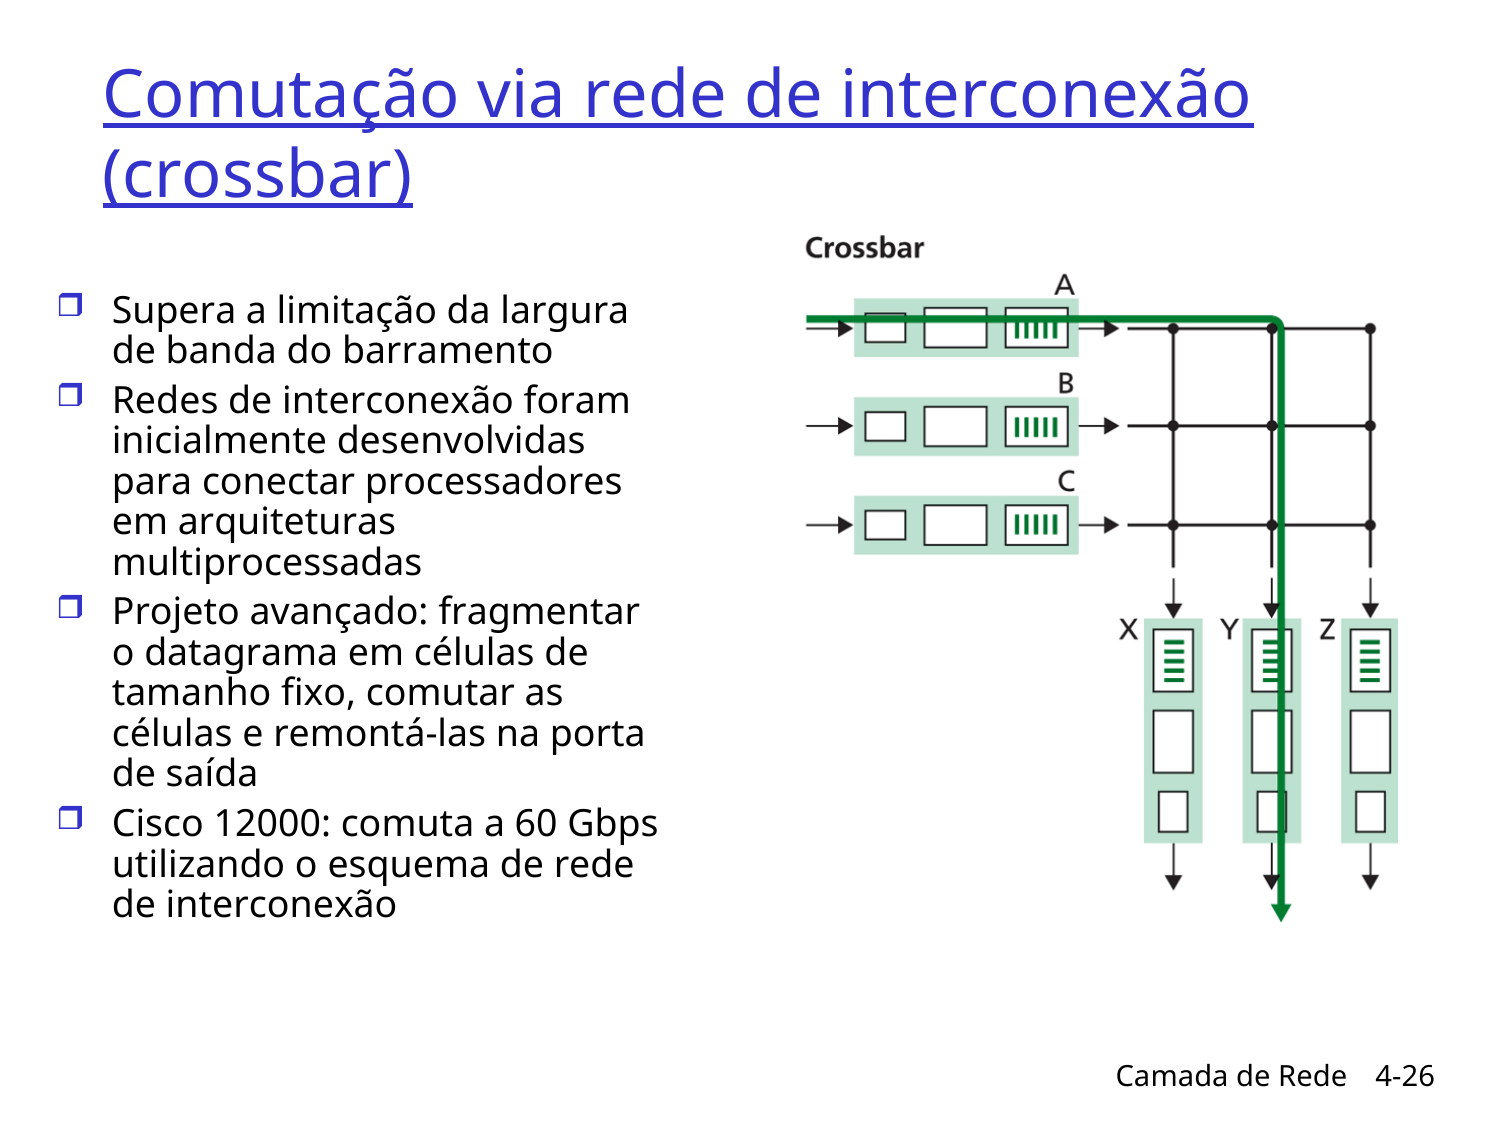

Comutação via rede de interconexão (crossbar)
Supera a limitação da largura de banda do barramento
Redes de interconexão foram inicialmente desenvolvidas para conectar processadores em arquiteturas multiprocessadas
Projeto avançado: fragmentar o datagrama em células de tamanho fixo, comutar as células e remontá-las na porta de saída
Cisco 12000: comuta a 60 Gbps utilizando o esquema de rede de interconexão
Camada de Rede